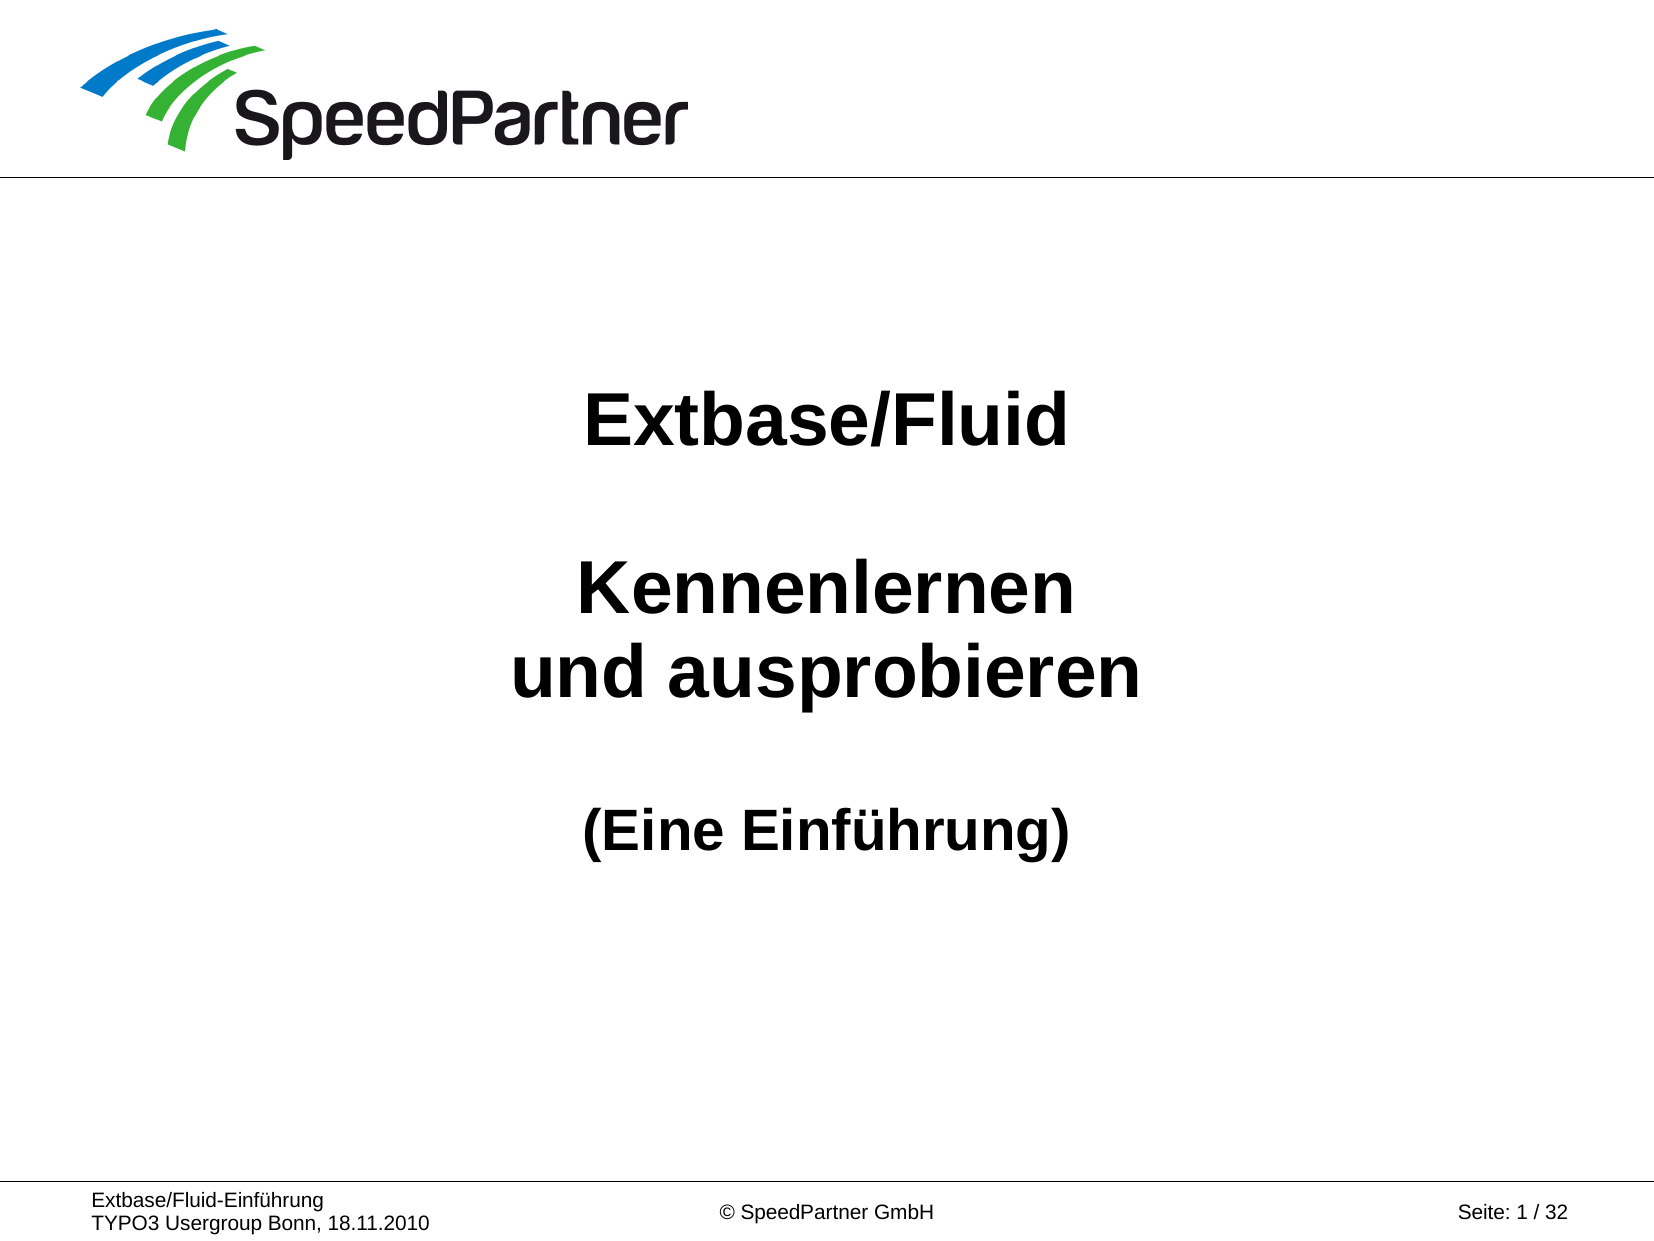

# Extbase/Fluid Kennenlernen und ausprobieren (Eine Einführung)